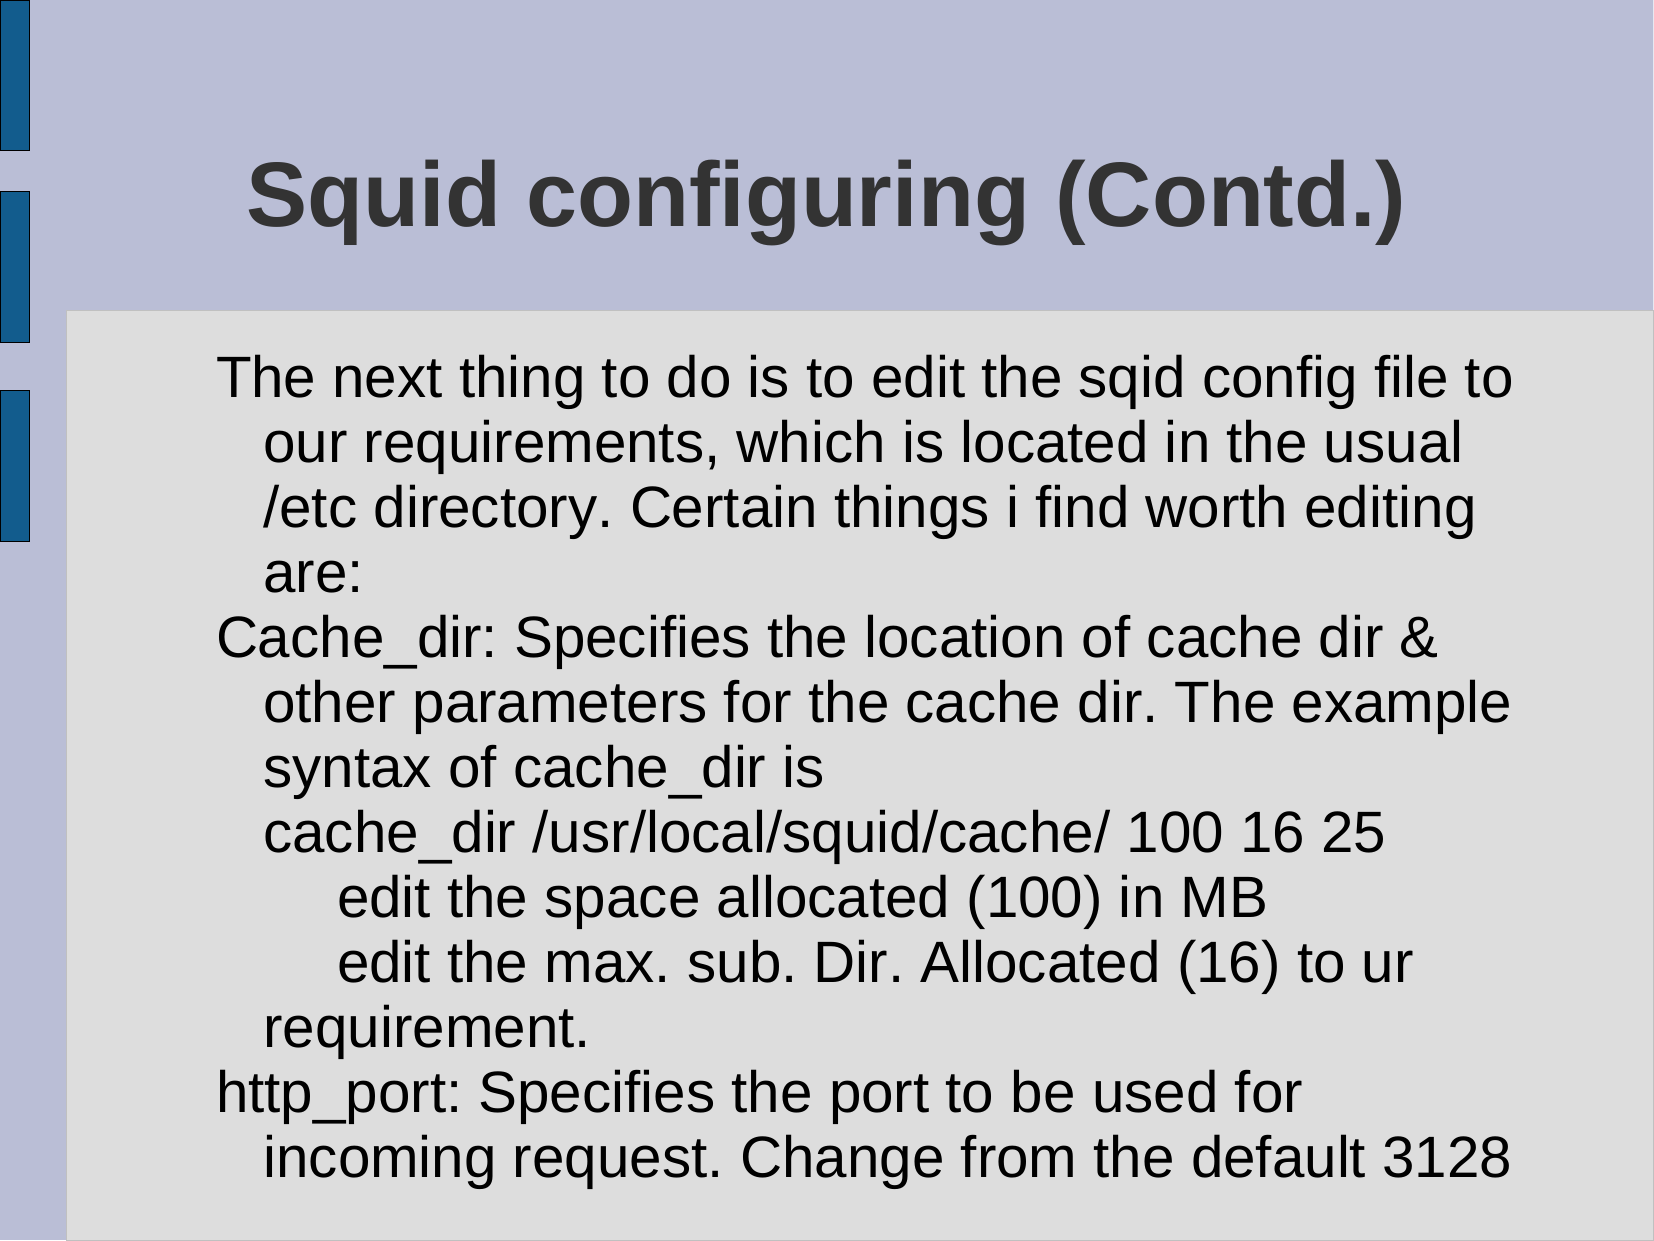

# Squid configuring (Contd.)
The next thing to do is to edit the sqid config file to our requirements, which is located in the usual /etc directory. Certain things i find worth editing are:
Cache_dir: Specifies the location of cache dir & other parameters for the cache dir. The example syntax of cache_dir is 							cache_dir /usr/local/squid/cache/ 100 16 25			edit the space allocated (100) in MB					edit the max. sub. Dir. Allocated (16) to ur requirement.
http_port: Specifies the port to be used for incoming request. Change from the default 3128